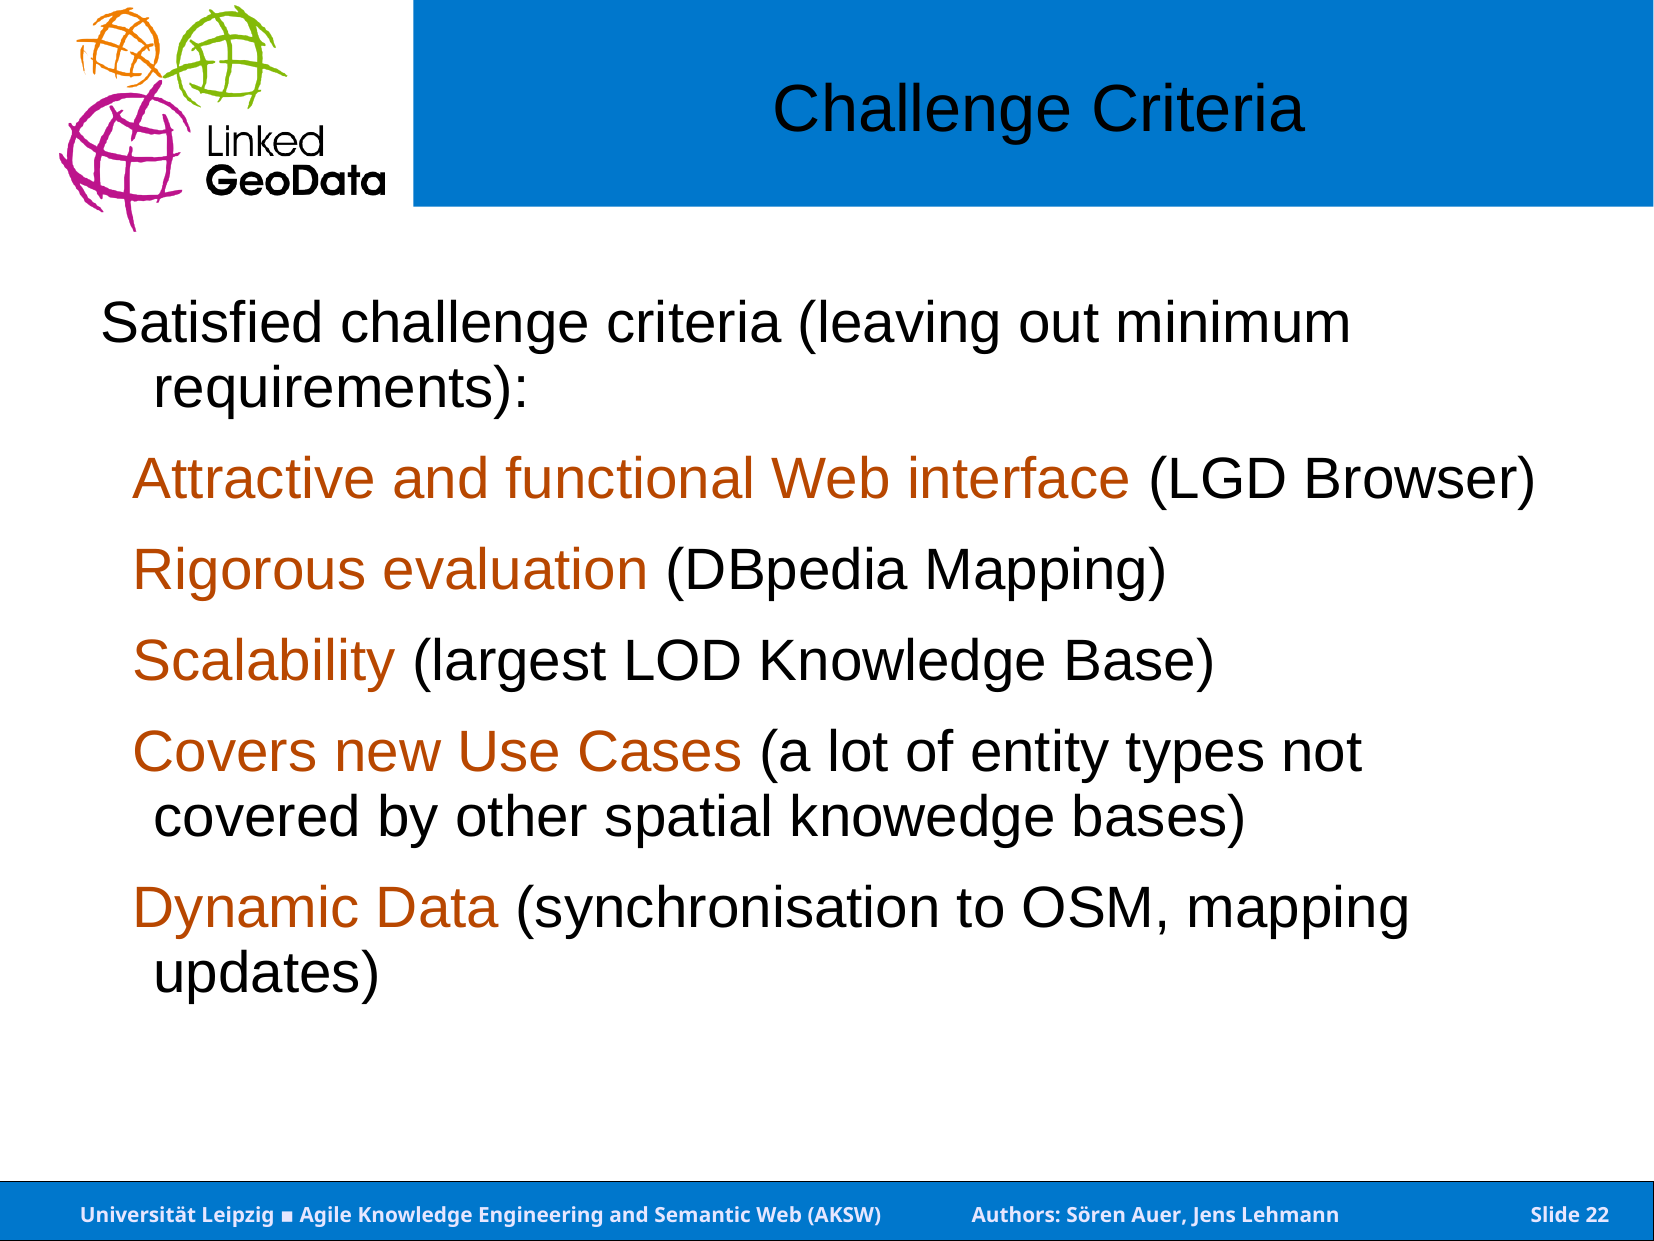

# Challenge Criteria
Satisfied challenge criteria (leaving out minimum requirements):
 Attractive and functional Web interface (LGD Browser)
 Rigorous evaluation (DBpedia Mapping)
 Scalability (largest LOD Knowledge Base)
 Covers new Use Cases (a lot of entity types not covered by other spatial knowedge bases)
 Dynamic Data (synchronisation to OSM, mapping updates)